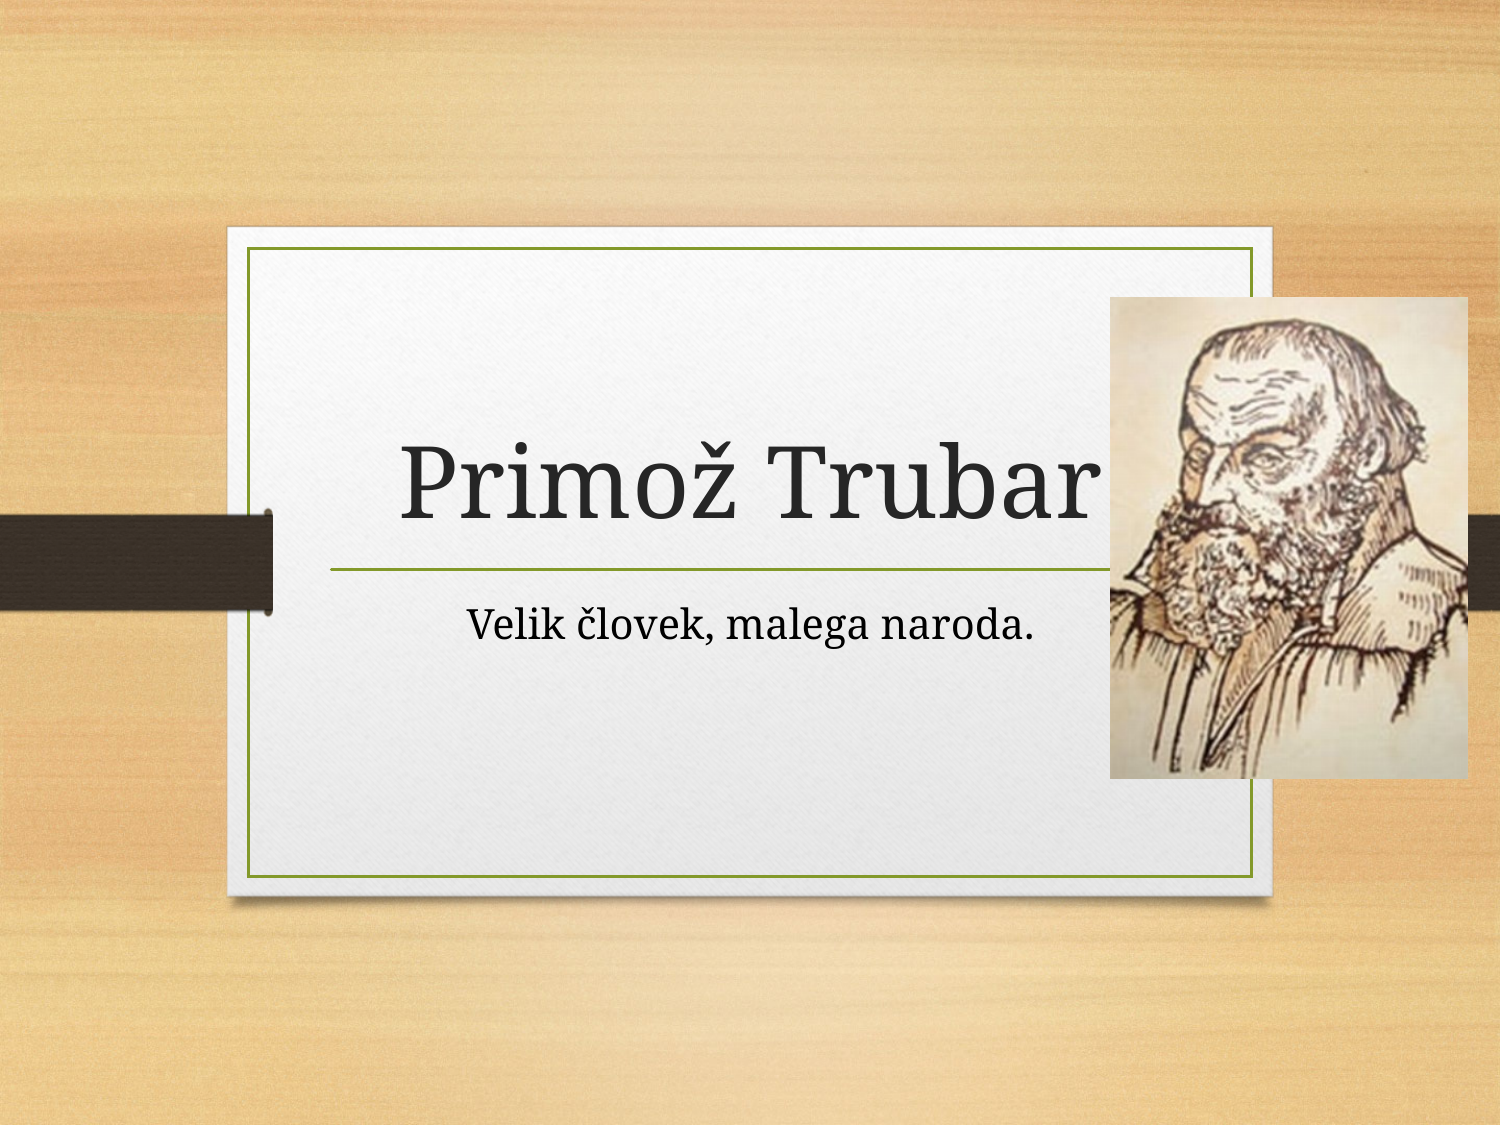

# Primož Trubar
Velik človek, malega naroda.